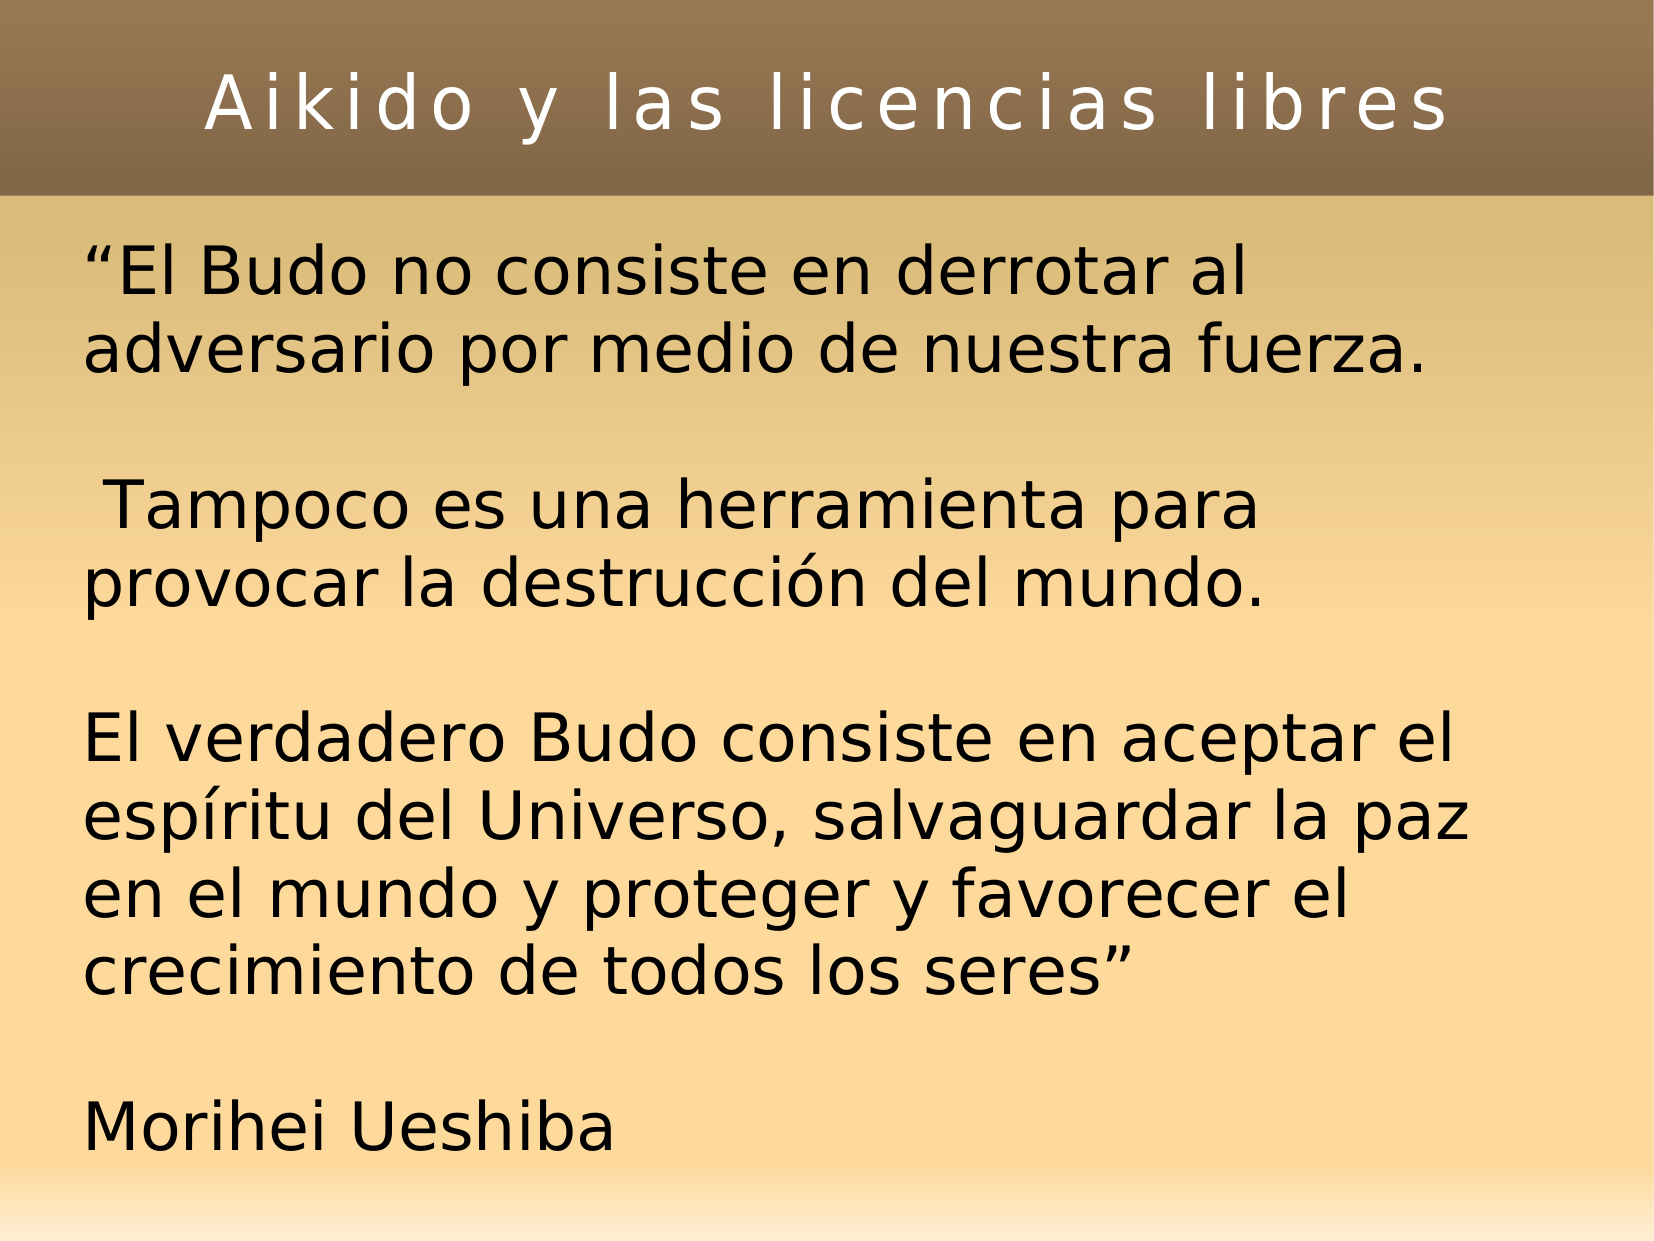

# Aikido y las licencias libres
“El Budo no consiste en derrotar al adversario por medio de nuestra fuerza.
 Tampoco es una herramienta para provocar la destrucción del mundo.
El verdadero Budo consiste en aceptar el espíritu del Universo, salvaguardar la paz en el mundo y proteger y favorecer el crecimiento de todos los seres”
Morihei Ueshiba